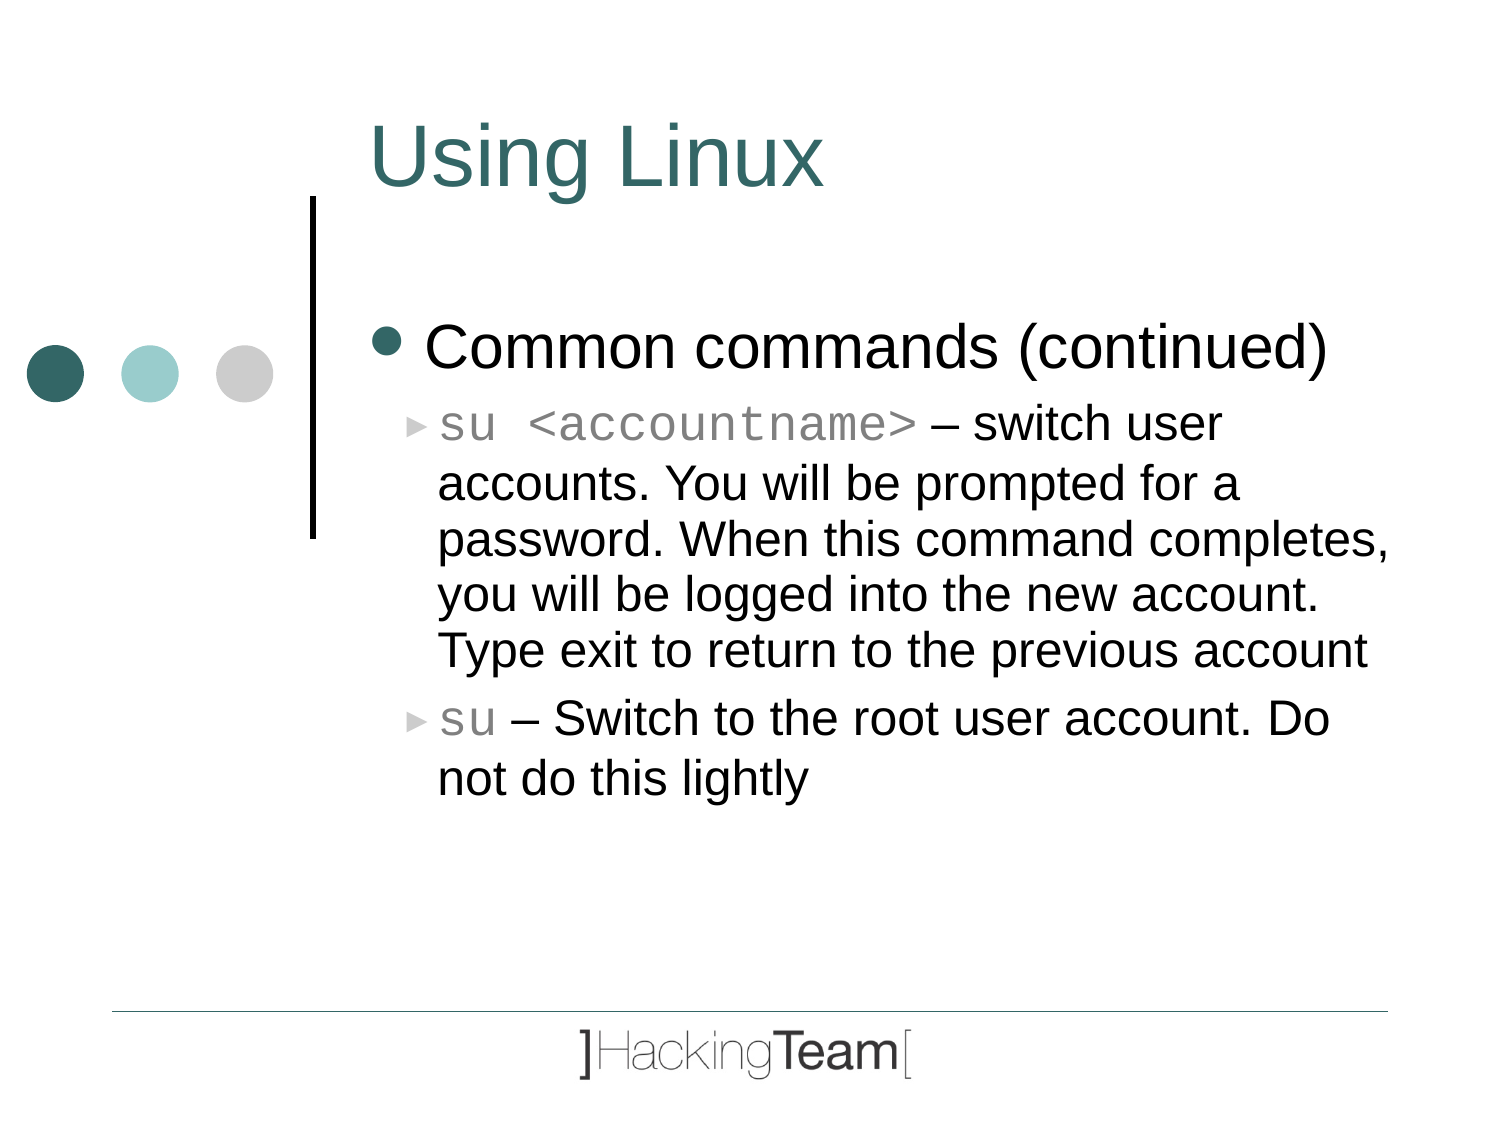

# Using Linux
Common commands (continued)
su <accountname> – switch user accounts. You will be prompted for a password. When this command completes, you will be logged into the new account. Type exit to return to the previous account
su – Switch to the root user account. Do not do this lightly